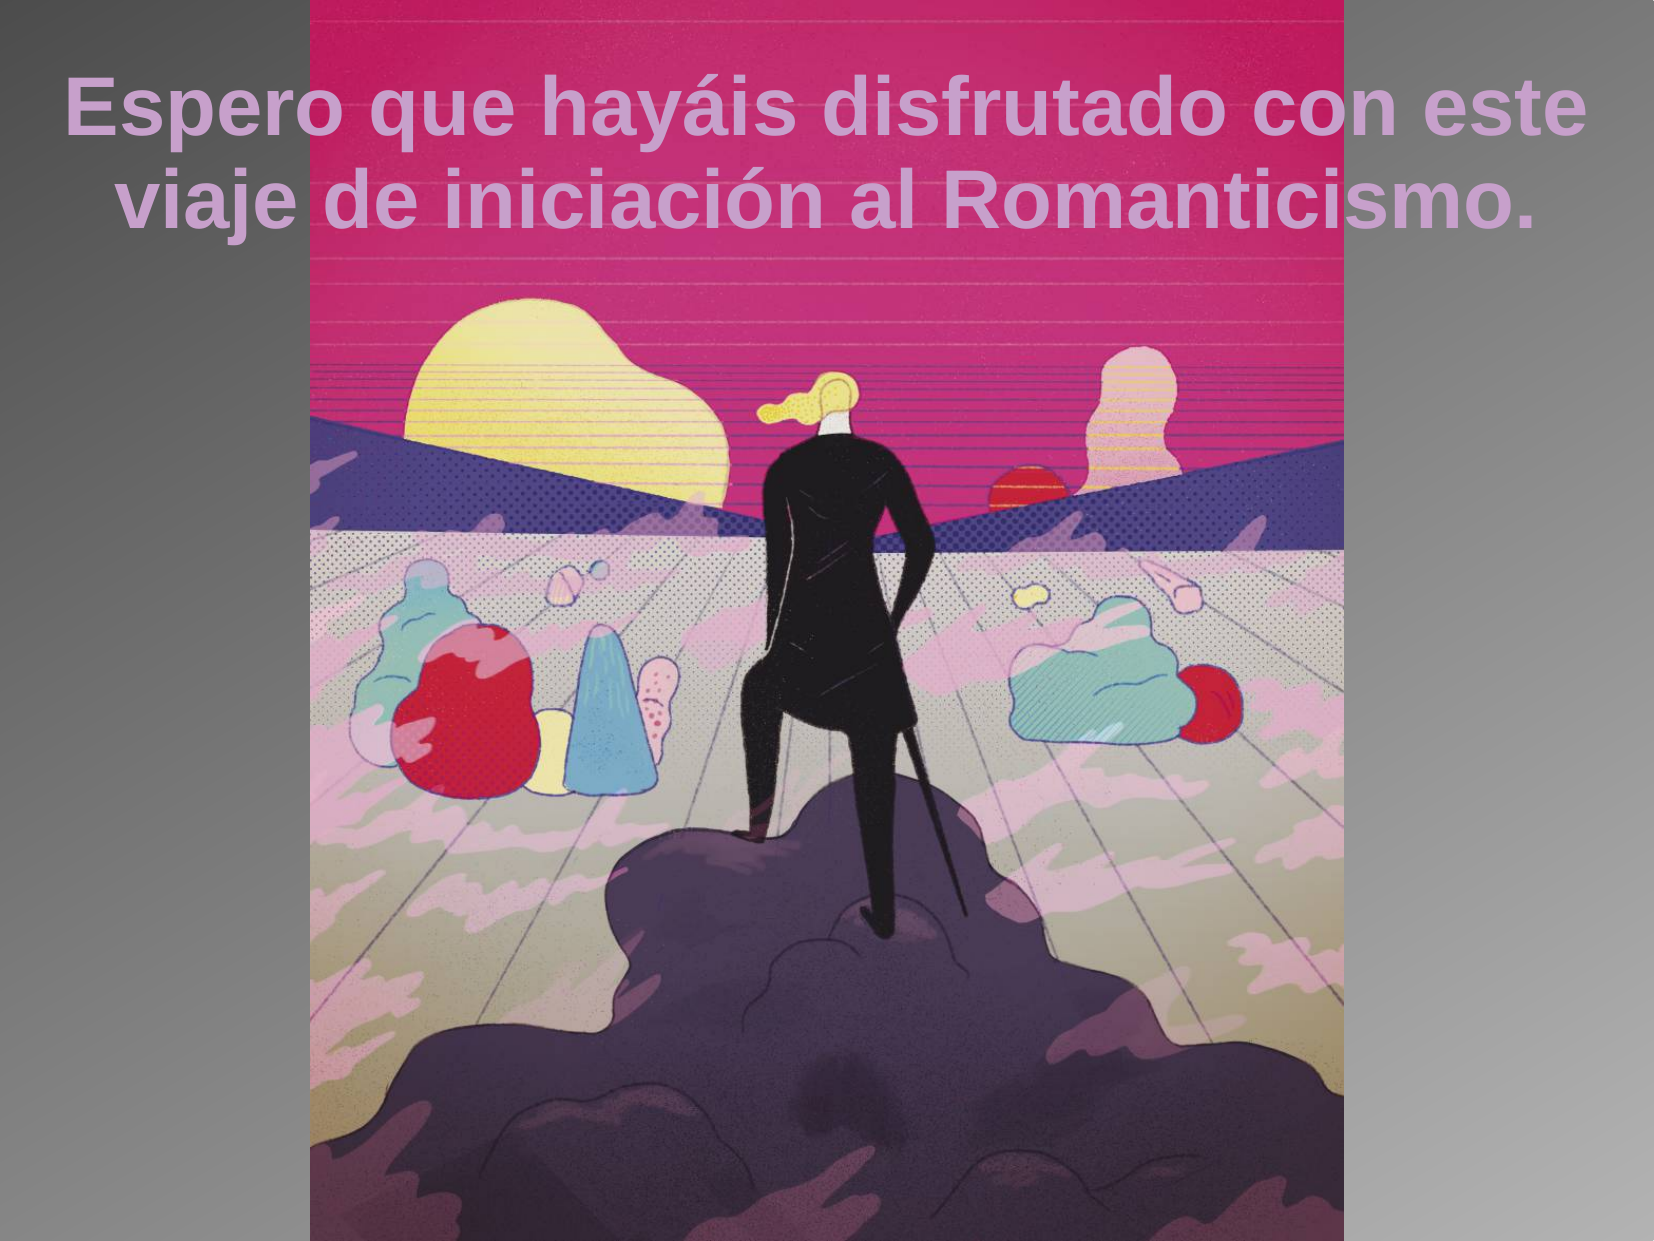

# Espero que hayáis disfrutado con este viaje de iniciación al Romanticismo.